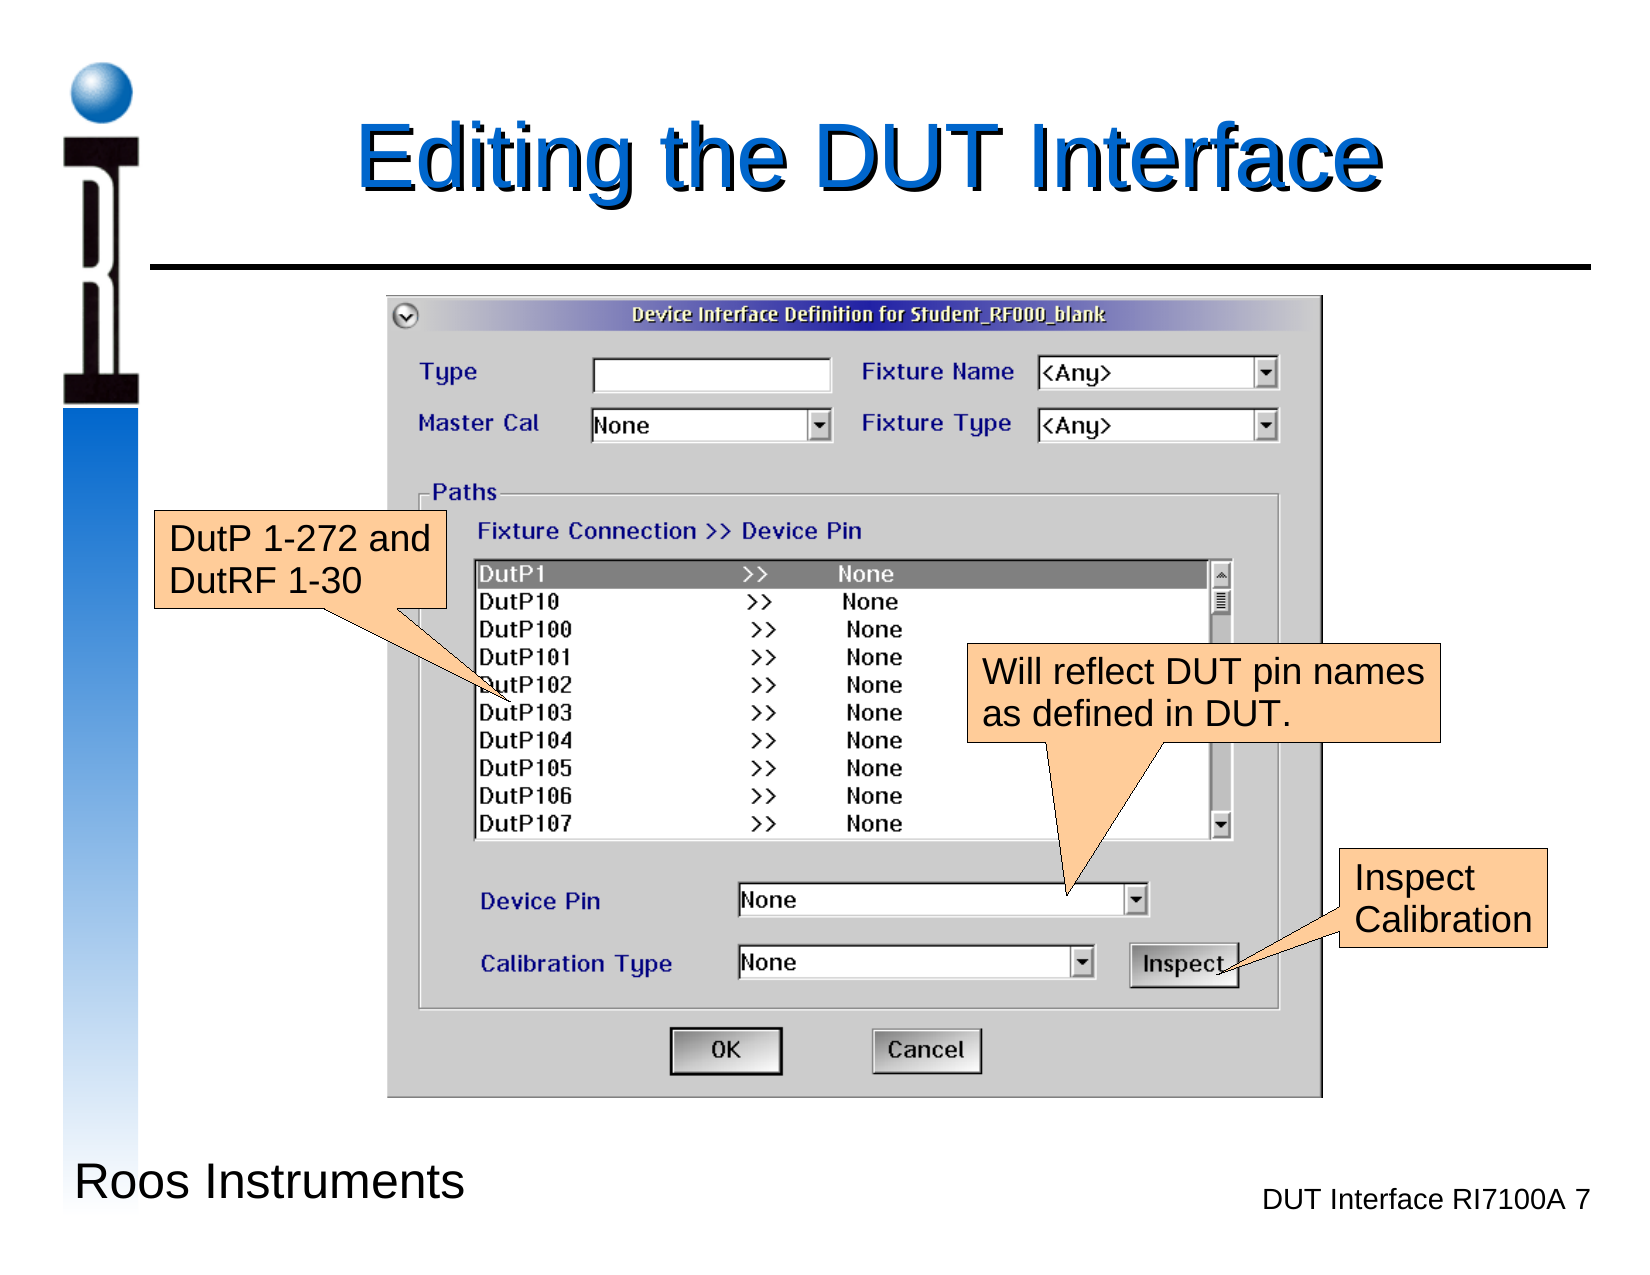

# Editing the DUT Interface
DutP 1-272 and
DutRF 1-30
Will reflect DUT pin names
as defined in DUT.
Inspect
Calibration
7